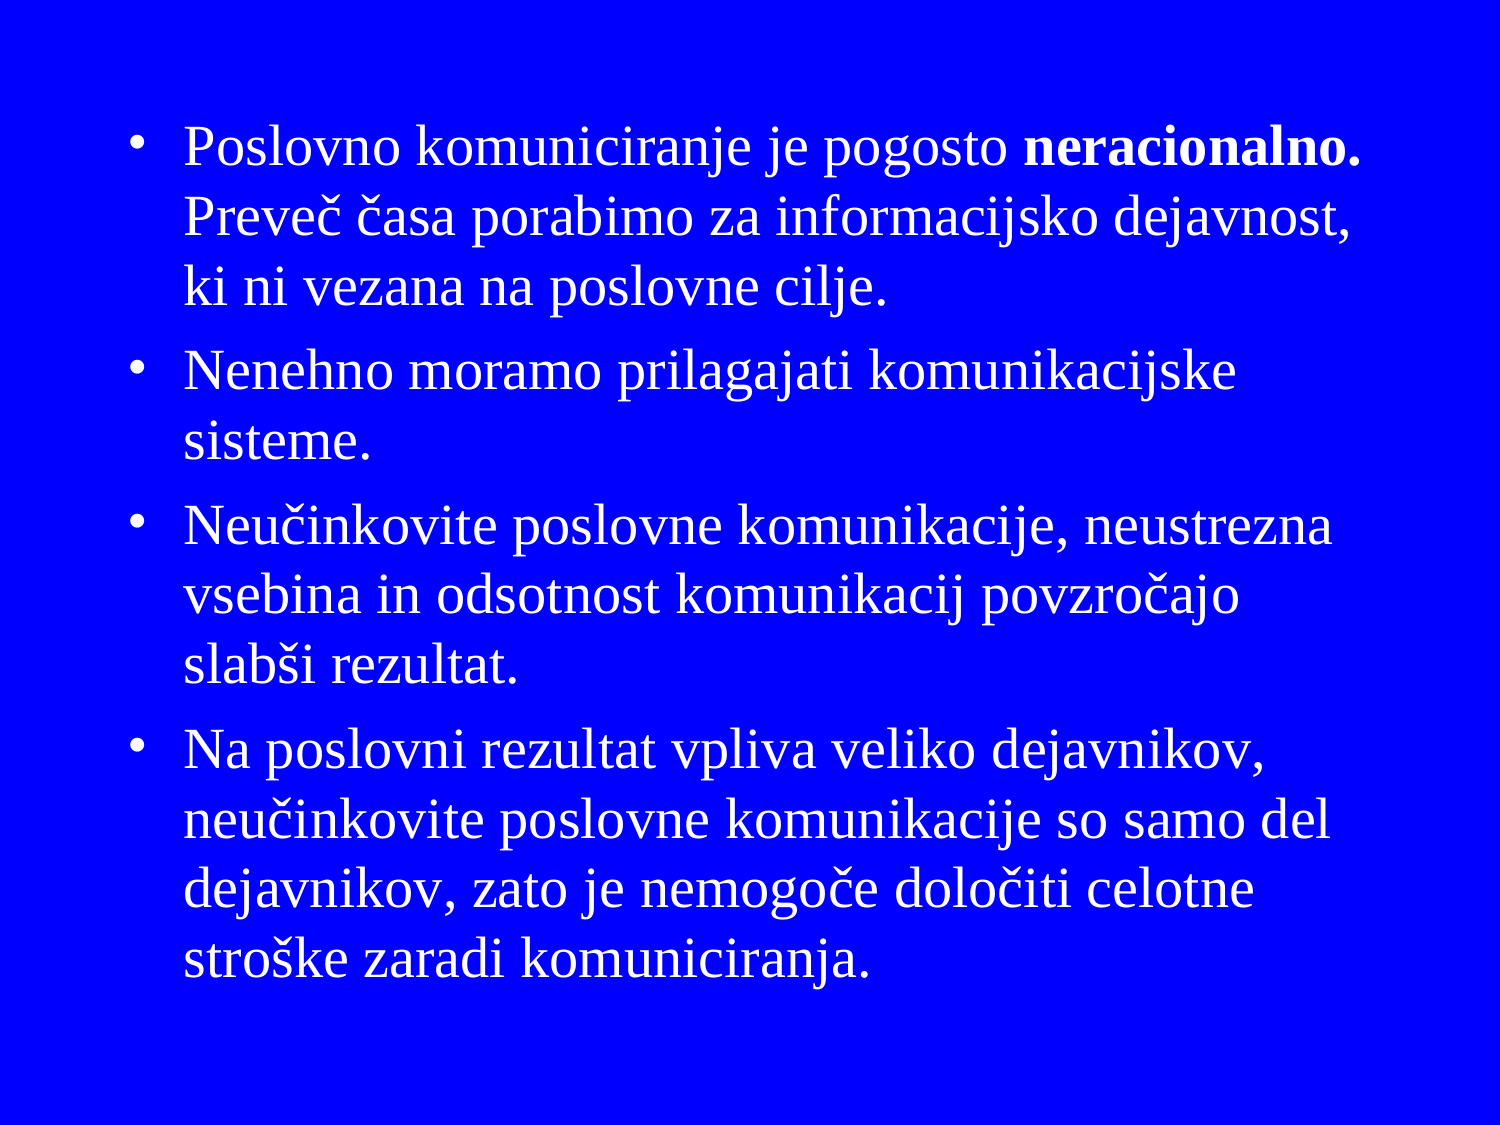

# Poslovno komuniciranje je pogosto neracionalno. Preveč časa porabimo za informacijsko dejavnost, ki ni vezana na poslovne cilje.
Nenehno moramo prilagajati komunikacijske sisteme.
Neučinkovite poslovne komunikacije, neustrezna vsebina in odsotnost komunikacij povzročajo slabši rezultat.
Na poslovni rezultat vpliva veliko dejavnikov, neučinkovite poslovne komunikacije so samo del dejavnikov, zato je nemogoče določiti celotne stroške zaradi komuniciranja.